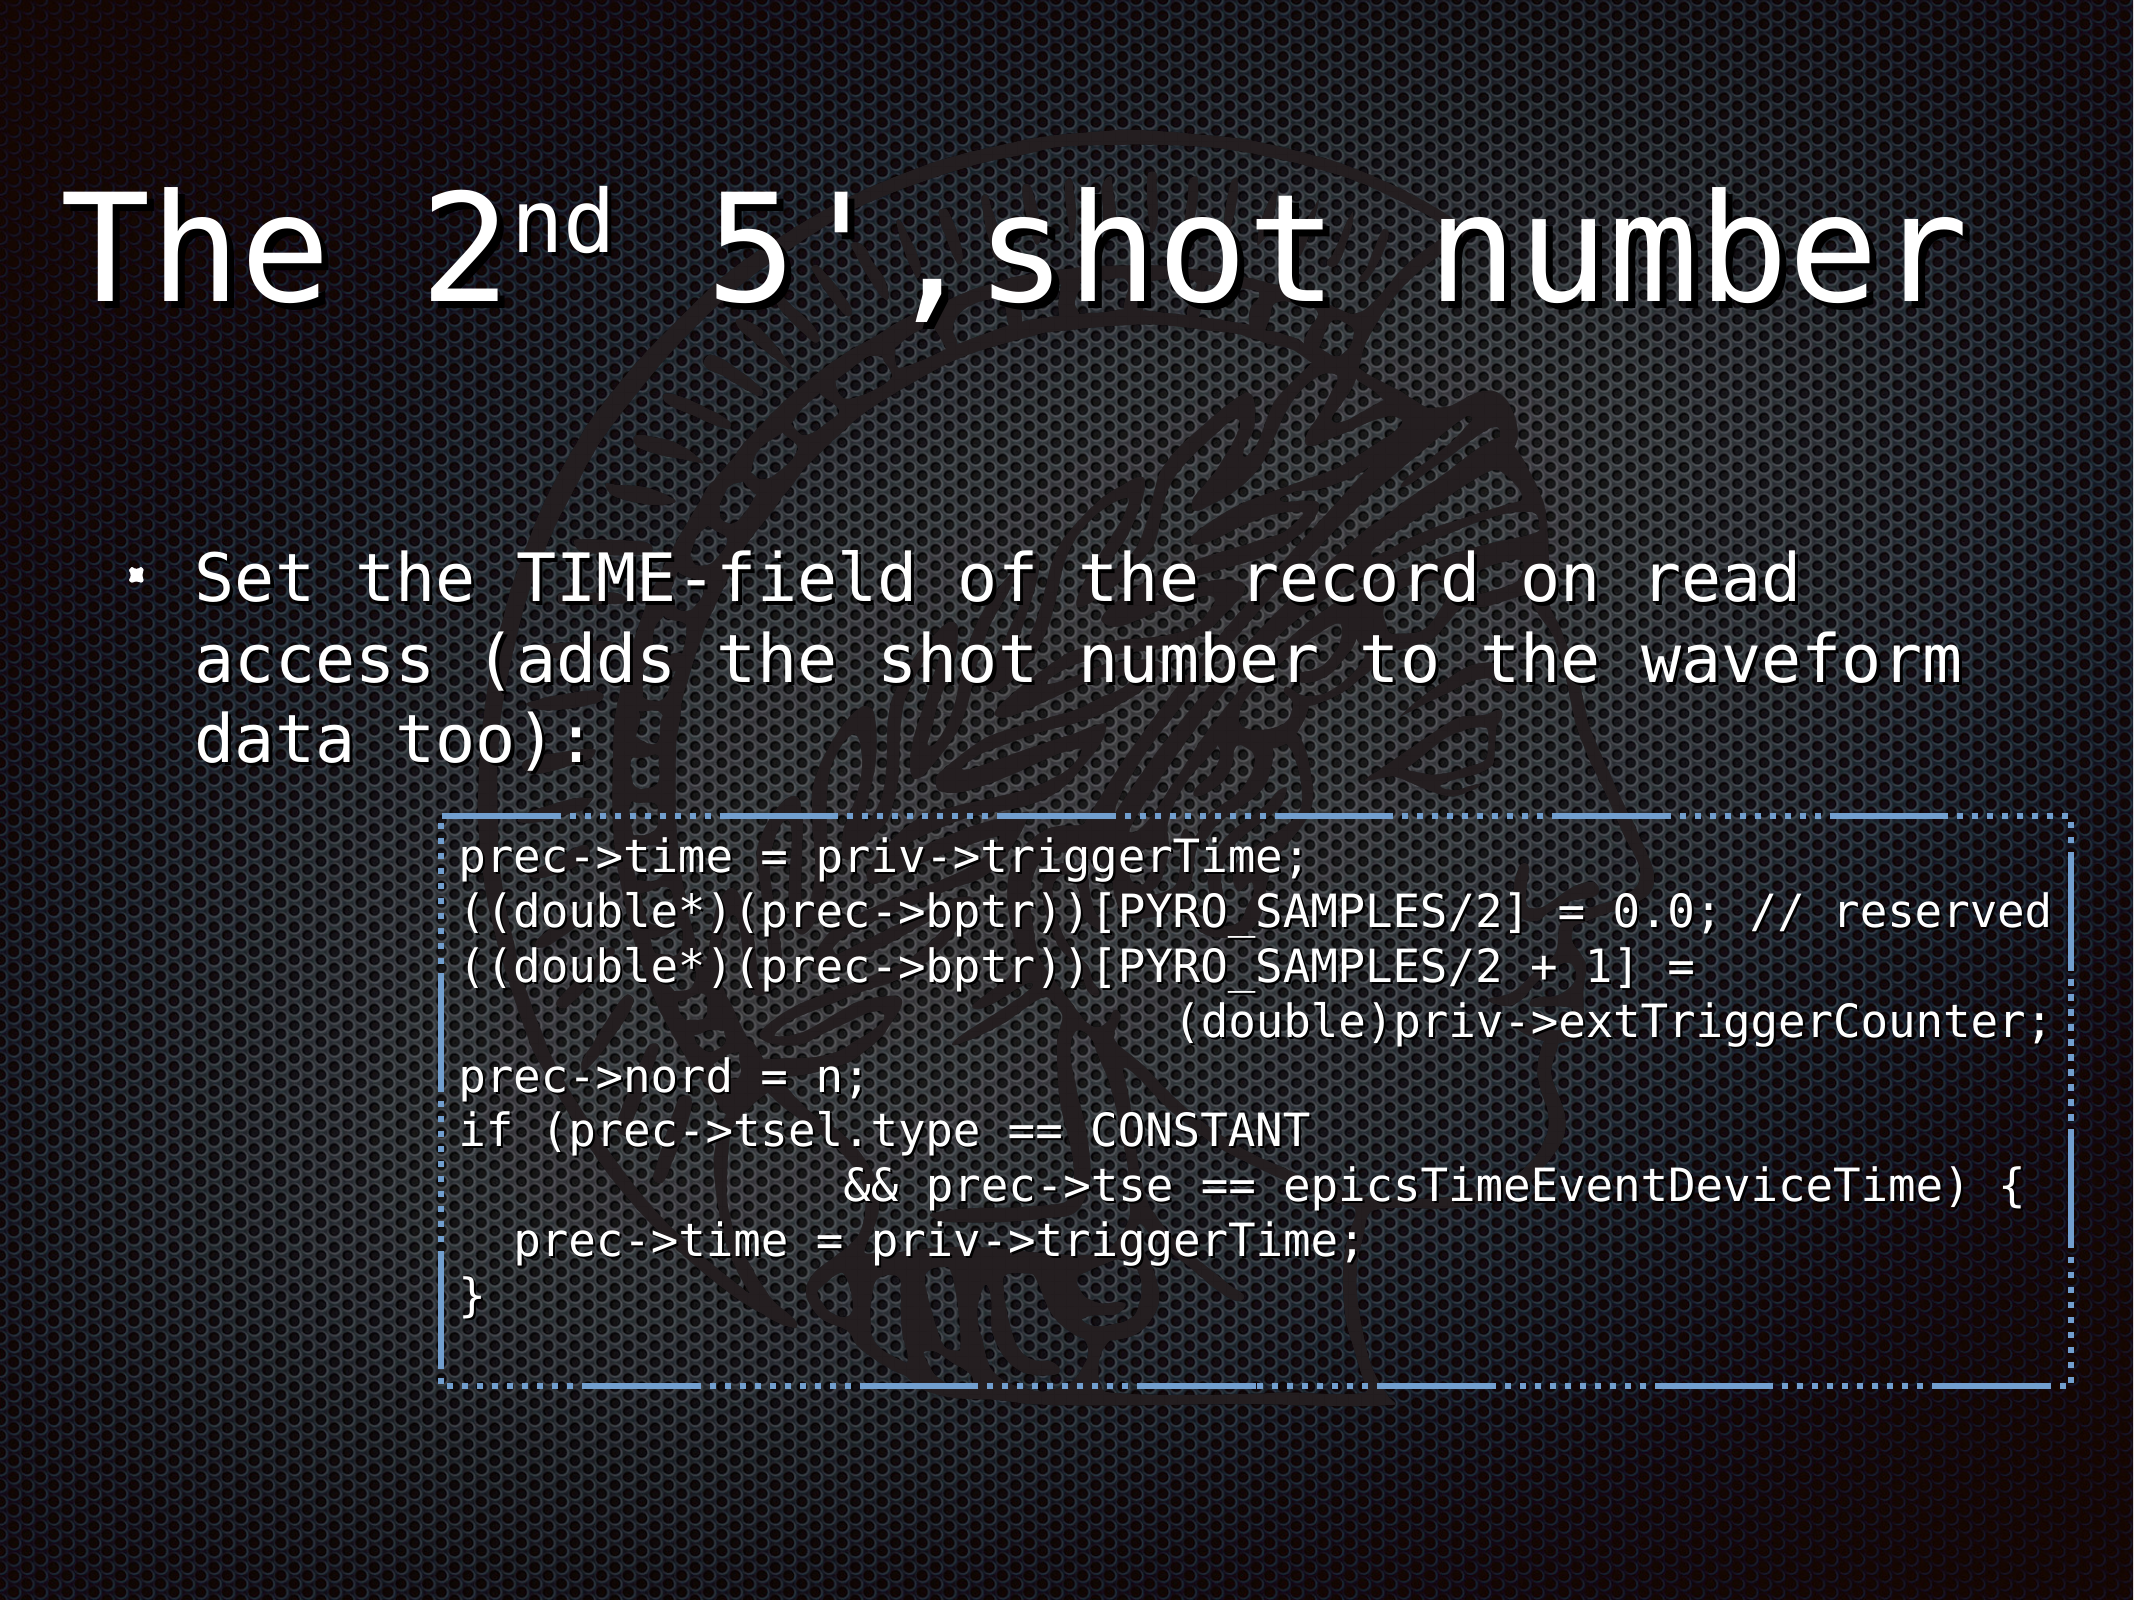

# The 2nd 5',shot number
Set the TIME-field of the record on read access (adds the shot number to the waveform data too):
prec->time = priv->triggerTime;
((double*)(prec->bptr))[PYRO_SAMPLES/2] = 0.0; // reserved
((double*)(prec->bptr))[PYRO_SAMPLES/2 + 1] =
 (double)priv->extTriggerCounter;
prec->nord = n;
if (prec->tsel.type == CONSTANT
 && prec->tse == epicsTimeEventDeviceTime) {
 prec->time = priv->triggerTime;
}